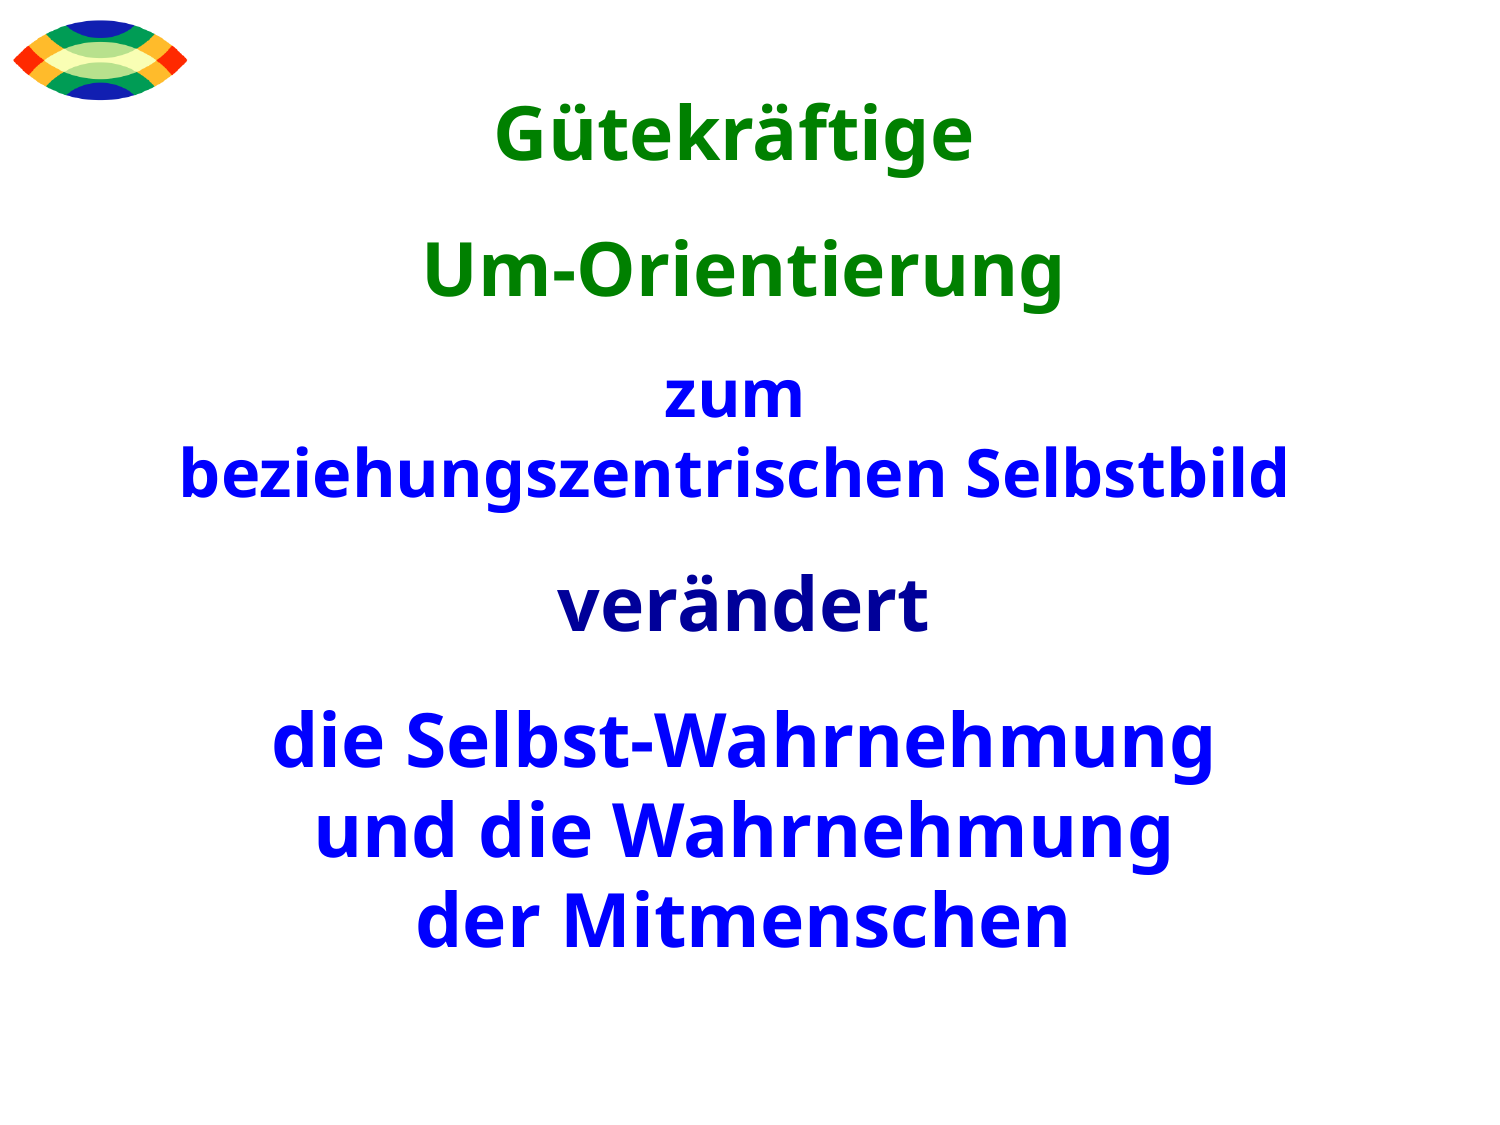

Gütekräftige
Um-Orientierung
zum
beziehungszentrischen Selbstbild
verändert
die Selbst-Wahrnehmung
und die Wahrnehmung
der Mitmenschen